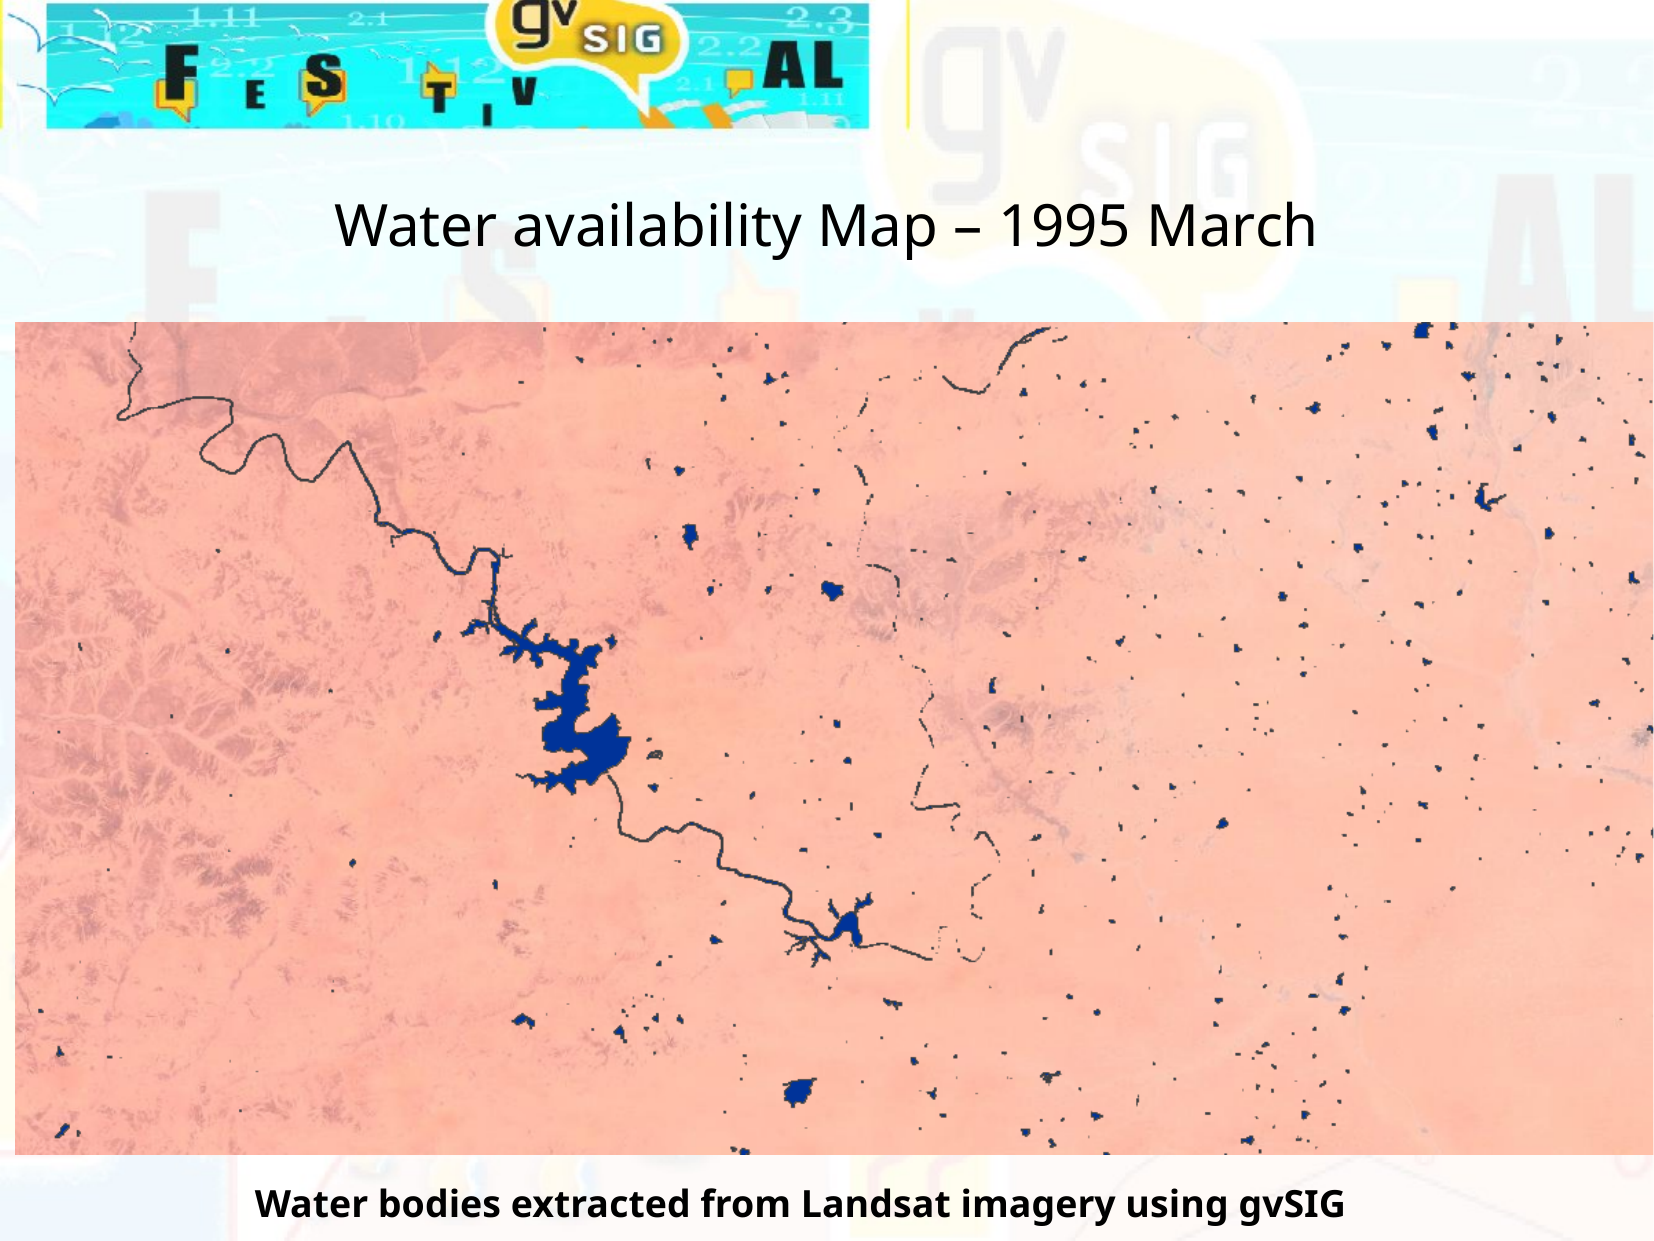

# Water availability Map – 1995 March
Water bodies extracted from Landsat imagery using gvSIG